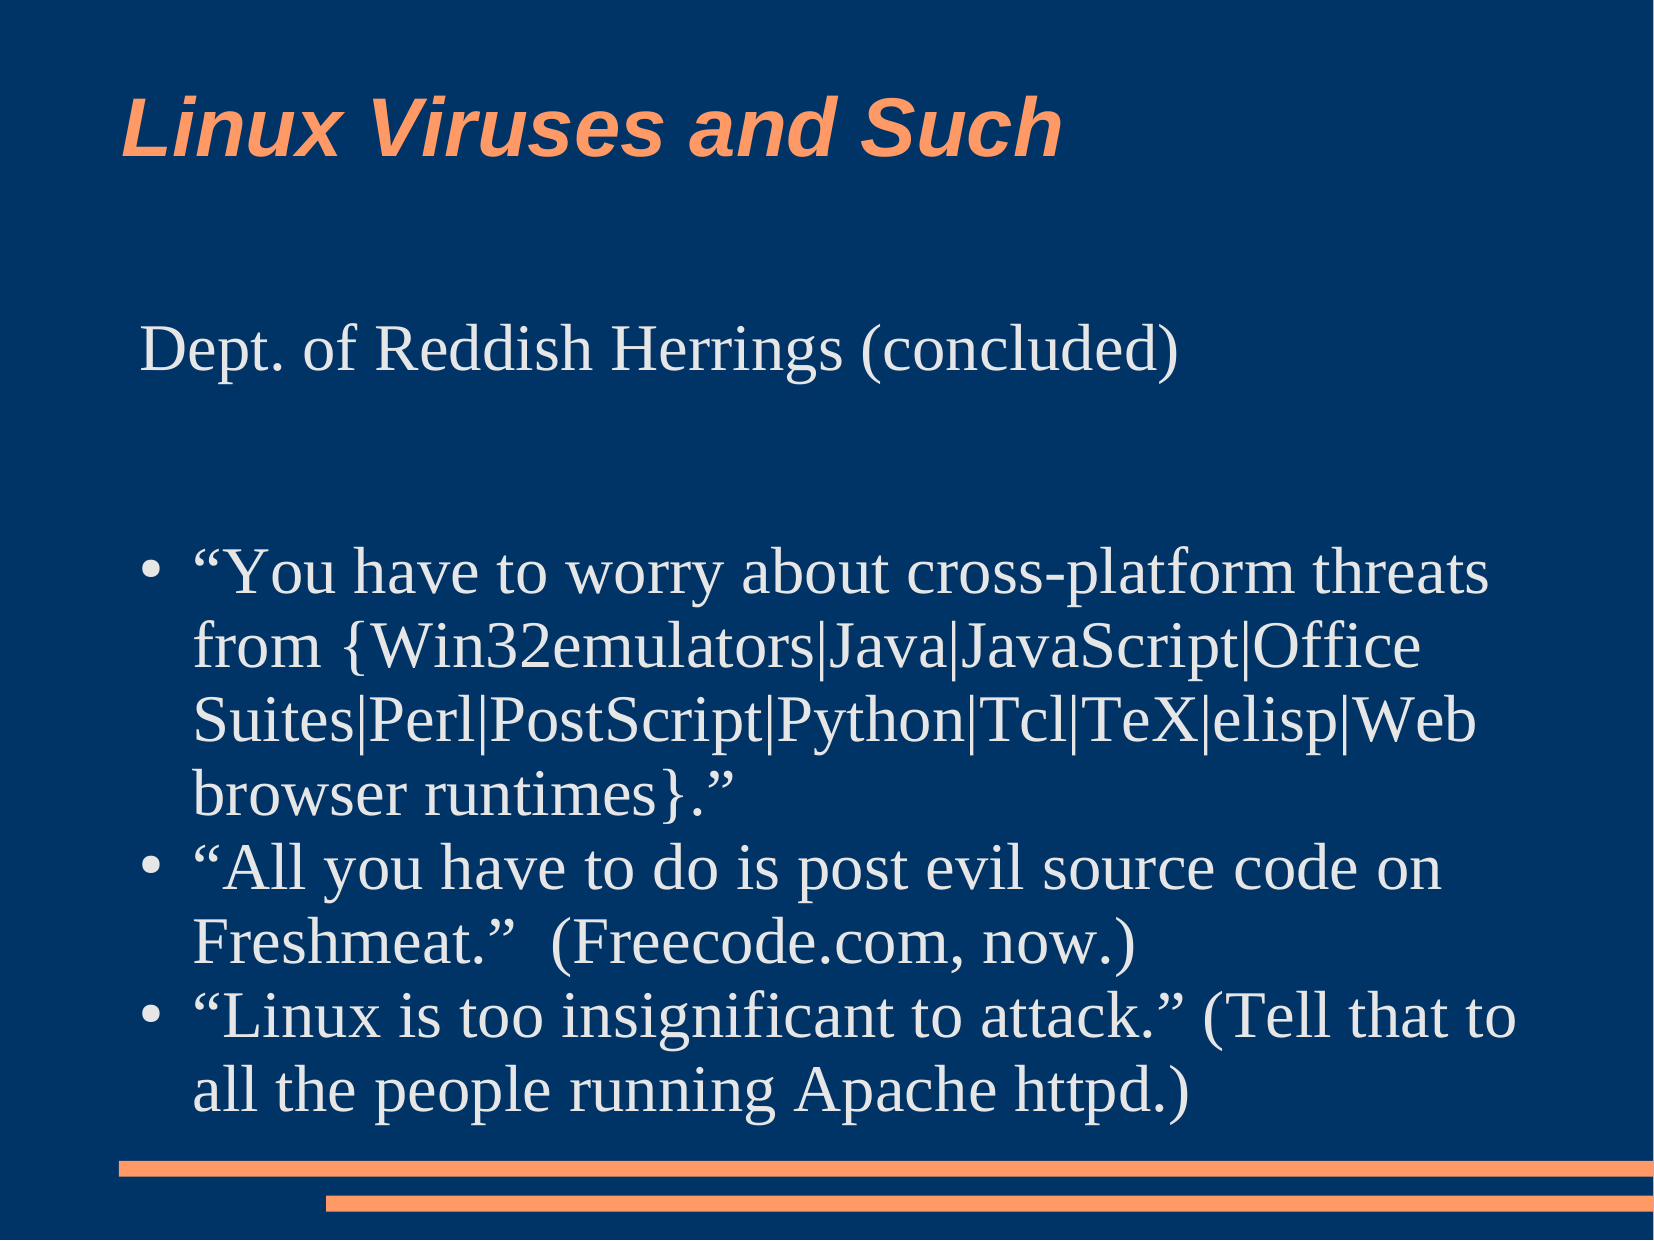

# Linux Viruses and Such
Dept. of Reddish Herrings (concluded)
“You have to worry about cross-platform threats from {Win32emulators|Java|JavaScript|Office Suites|Perl|PostScript|Python|Tcl|TeX|elisp|Web browser runtimes}.”
“All you have to do is post evil source code on Freshmeat.” (Freecode.com, now.)
“Linux is too insignificant to attack.” (Tell that to all the people running Apache httpd.)